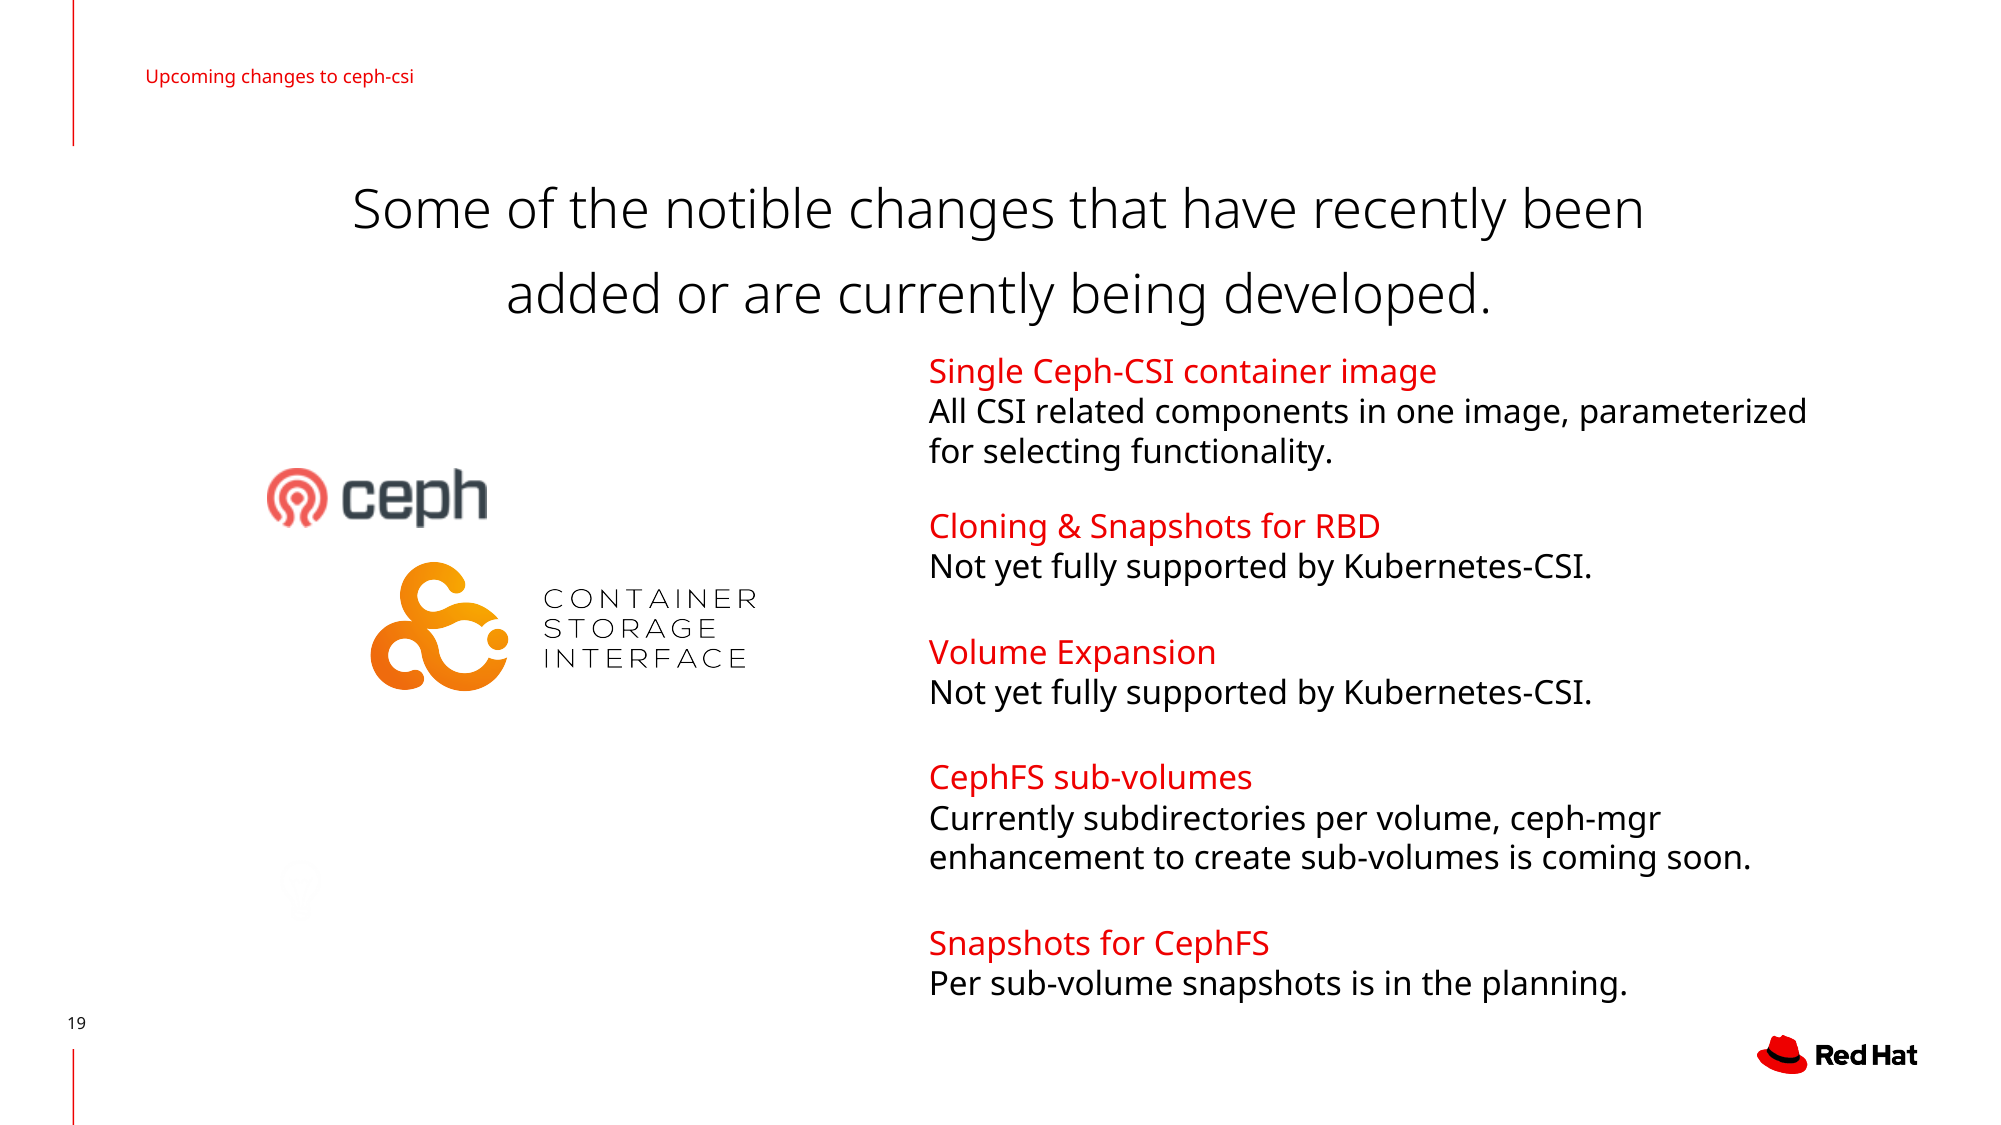

Upcoming changes to ceph-csi
# Some of the notible changes that have recently been added or are currently being developed.
Single Ceph-CSI container image
All CSI related components in one image, parameterized for selecting functionality.
Cloning & Snapshots for RBD
Not yet fully supported by Kubernetes-CSI.
Volume Expansion
Not yet fully supported by Kubernetes-CSI.
CephFS sub-volumes
Currently subdirectories per volume, ceph-mgr enhancement to create sub-volumes is coming soon.
Snapshots for CephFS
Per sub-volume snapshots is in the planning.
19